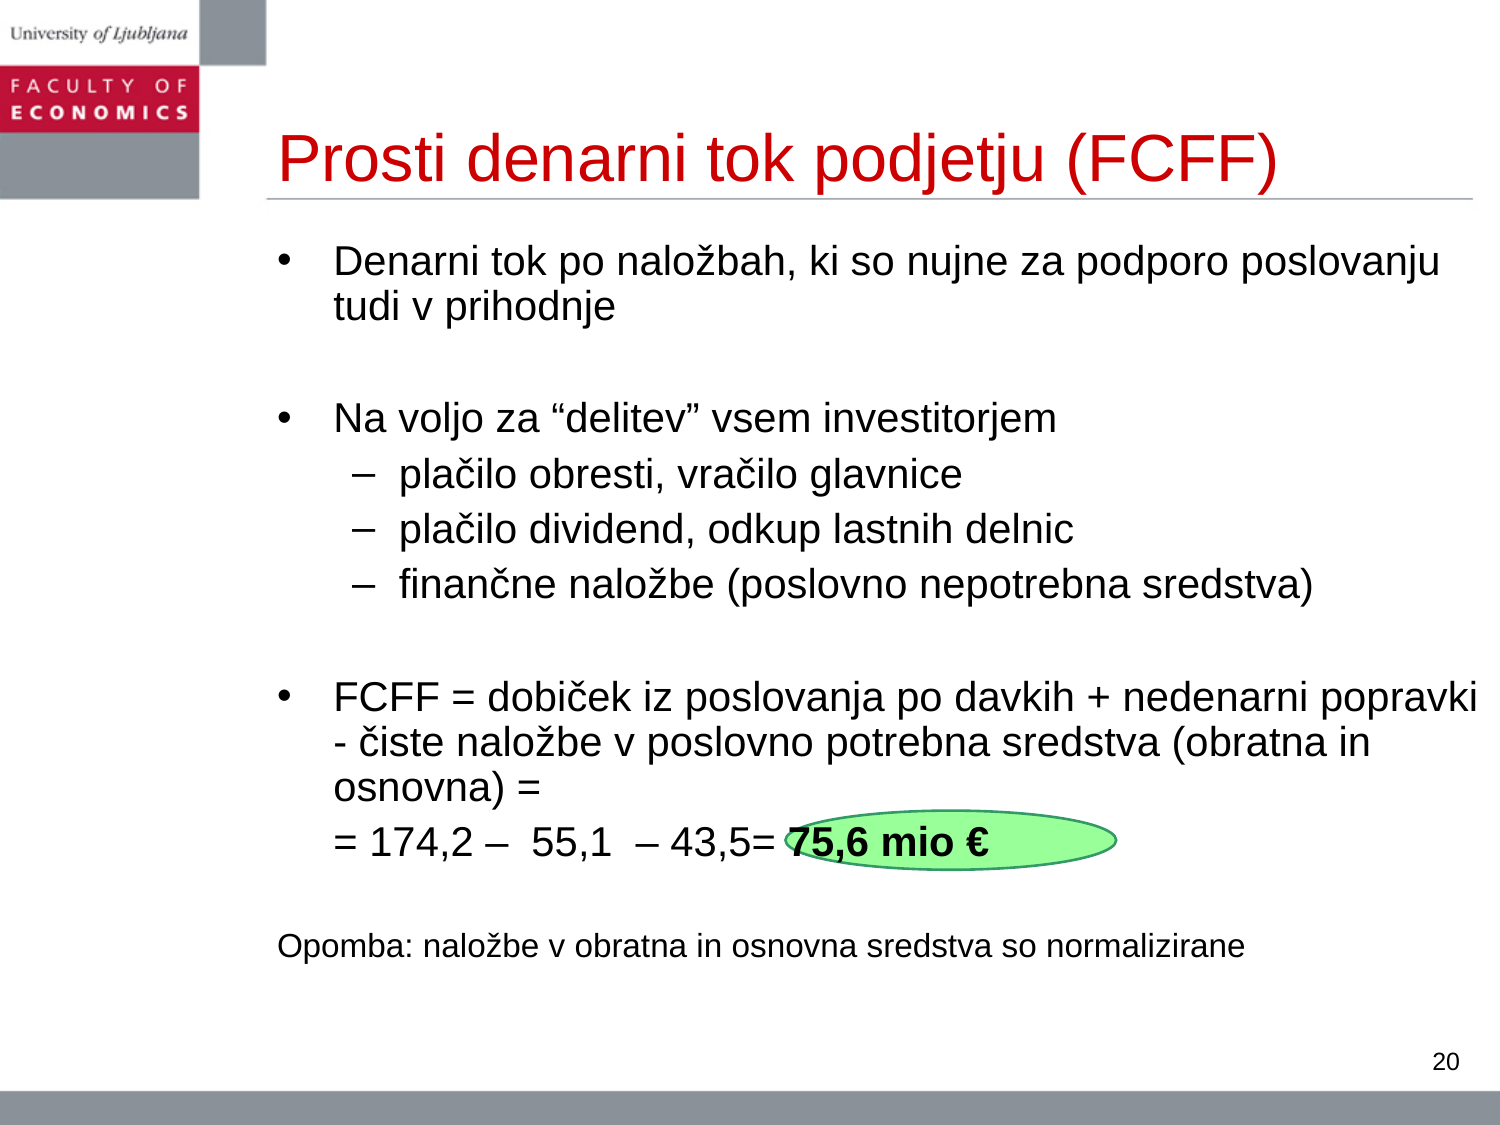

Prosti denarni tok podjetju (FCFF)
Denarni tok po naložbah, ki so nujne za podporo poslovanju tudi v prihodnje
Na voljo za “delitev” vsem investitorjem
plačilo obresti, vračilo glavnice
plačilo dividend, odkup lastnih delnic
finančne naložbe (poslovno nepotrebna sredstva)
FCFF = dobiček iz poslovanja po davkih + nedenarni popravki - čiste naložbe v poslovno potrebna sredstva (obratna in osnovna) =
	= 174,2 – 55,1 – 43,5= 75,6 mio €
Opomba: naložbe v obratna in osnovna sredstva so normalizirane